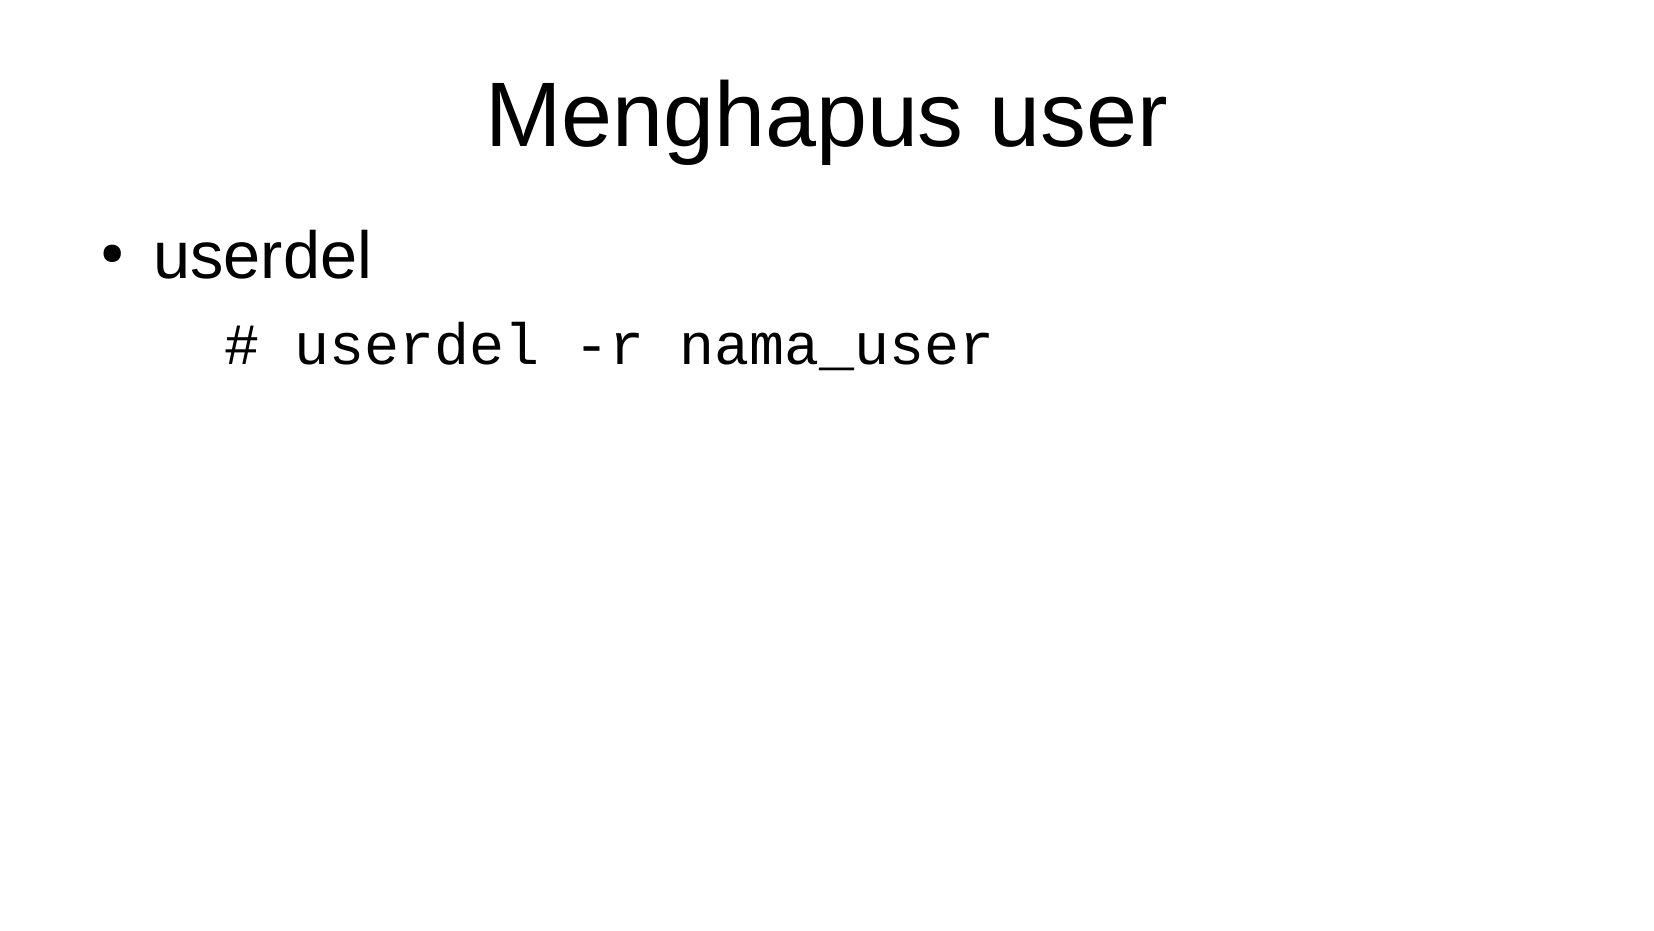

# Menghapus user
userdel
# userdel -r nama_user